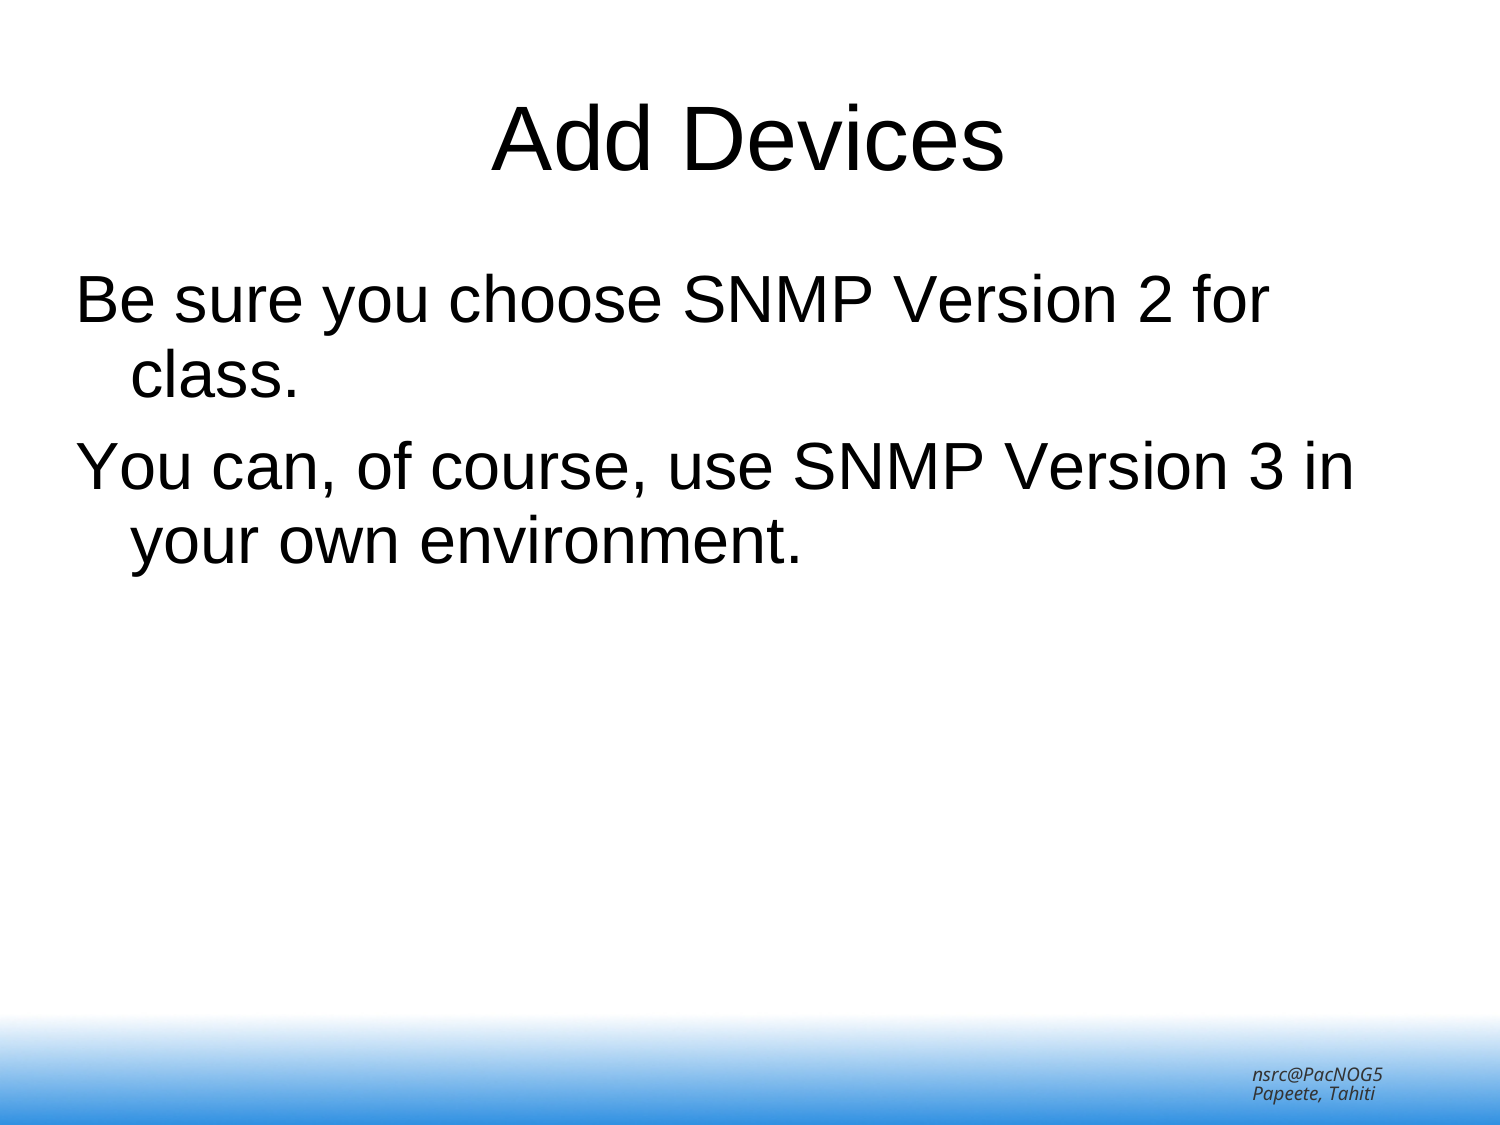

# Add Devices
Be sure you choose SNMP Version 2 for class.
You can, of course, use SNMP Version 3 in your own environment.